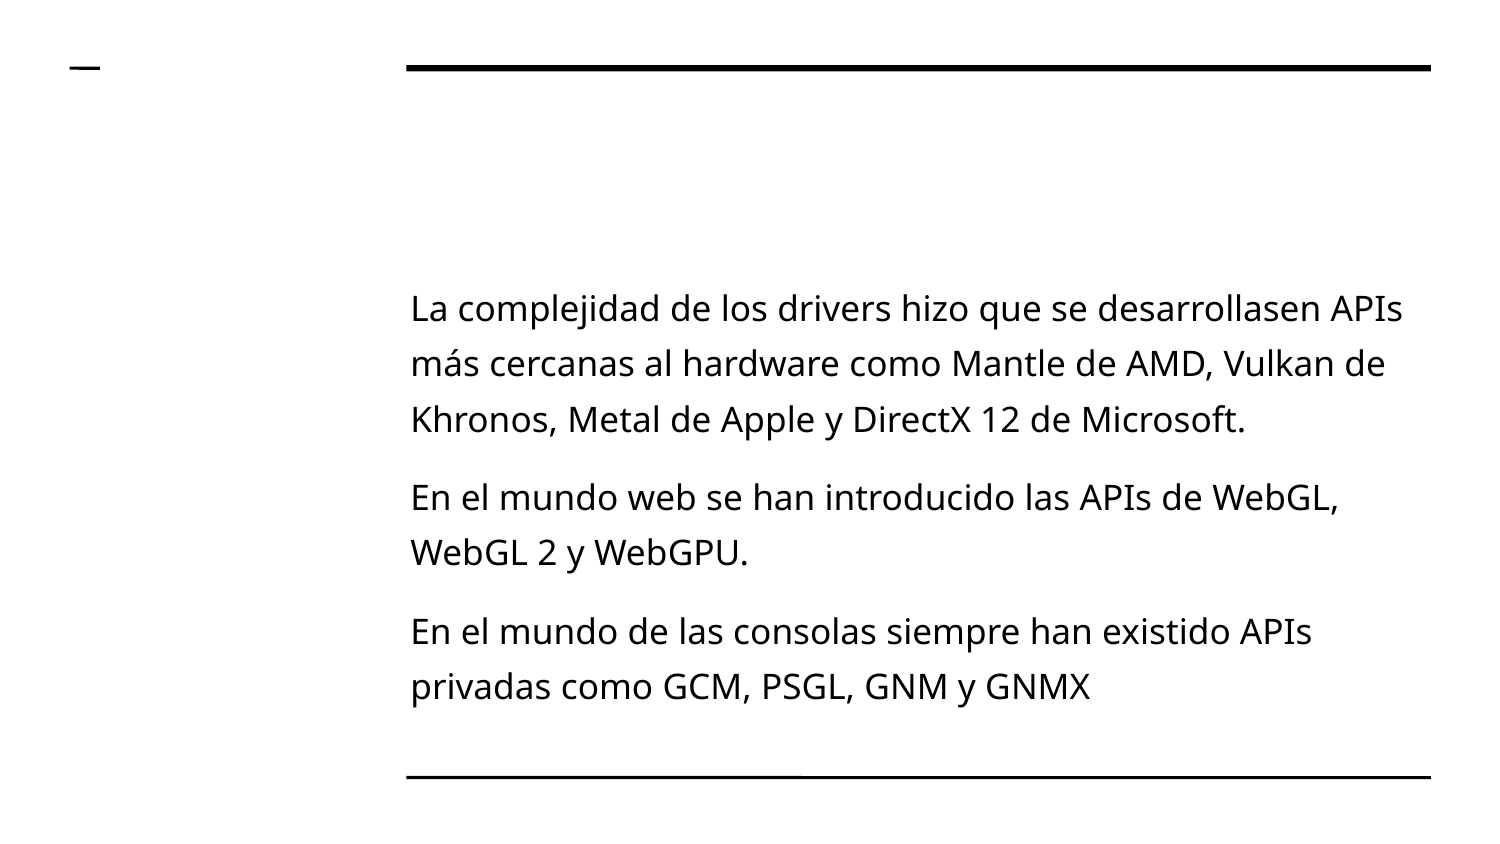

#
La complejidad de los drivers hizo que se desarrollasen APIs más cercanas al hardware como Mantle de AMD, Vulkan de Khronos, Metal de Apple y DirectX 12 de Microsoft.
En el mundo web se han introducido las APIs de WebGL, WebGL 2 y WebGPU.
En el mundo de las consolas siempre han existido APIs privadas como GCM, PSGL, GNM y GNMX